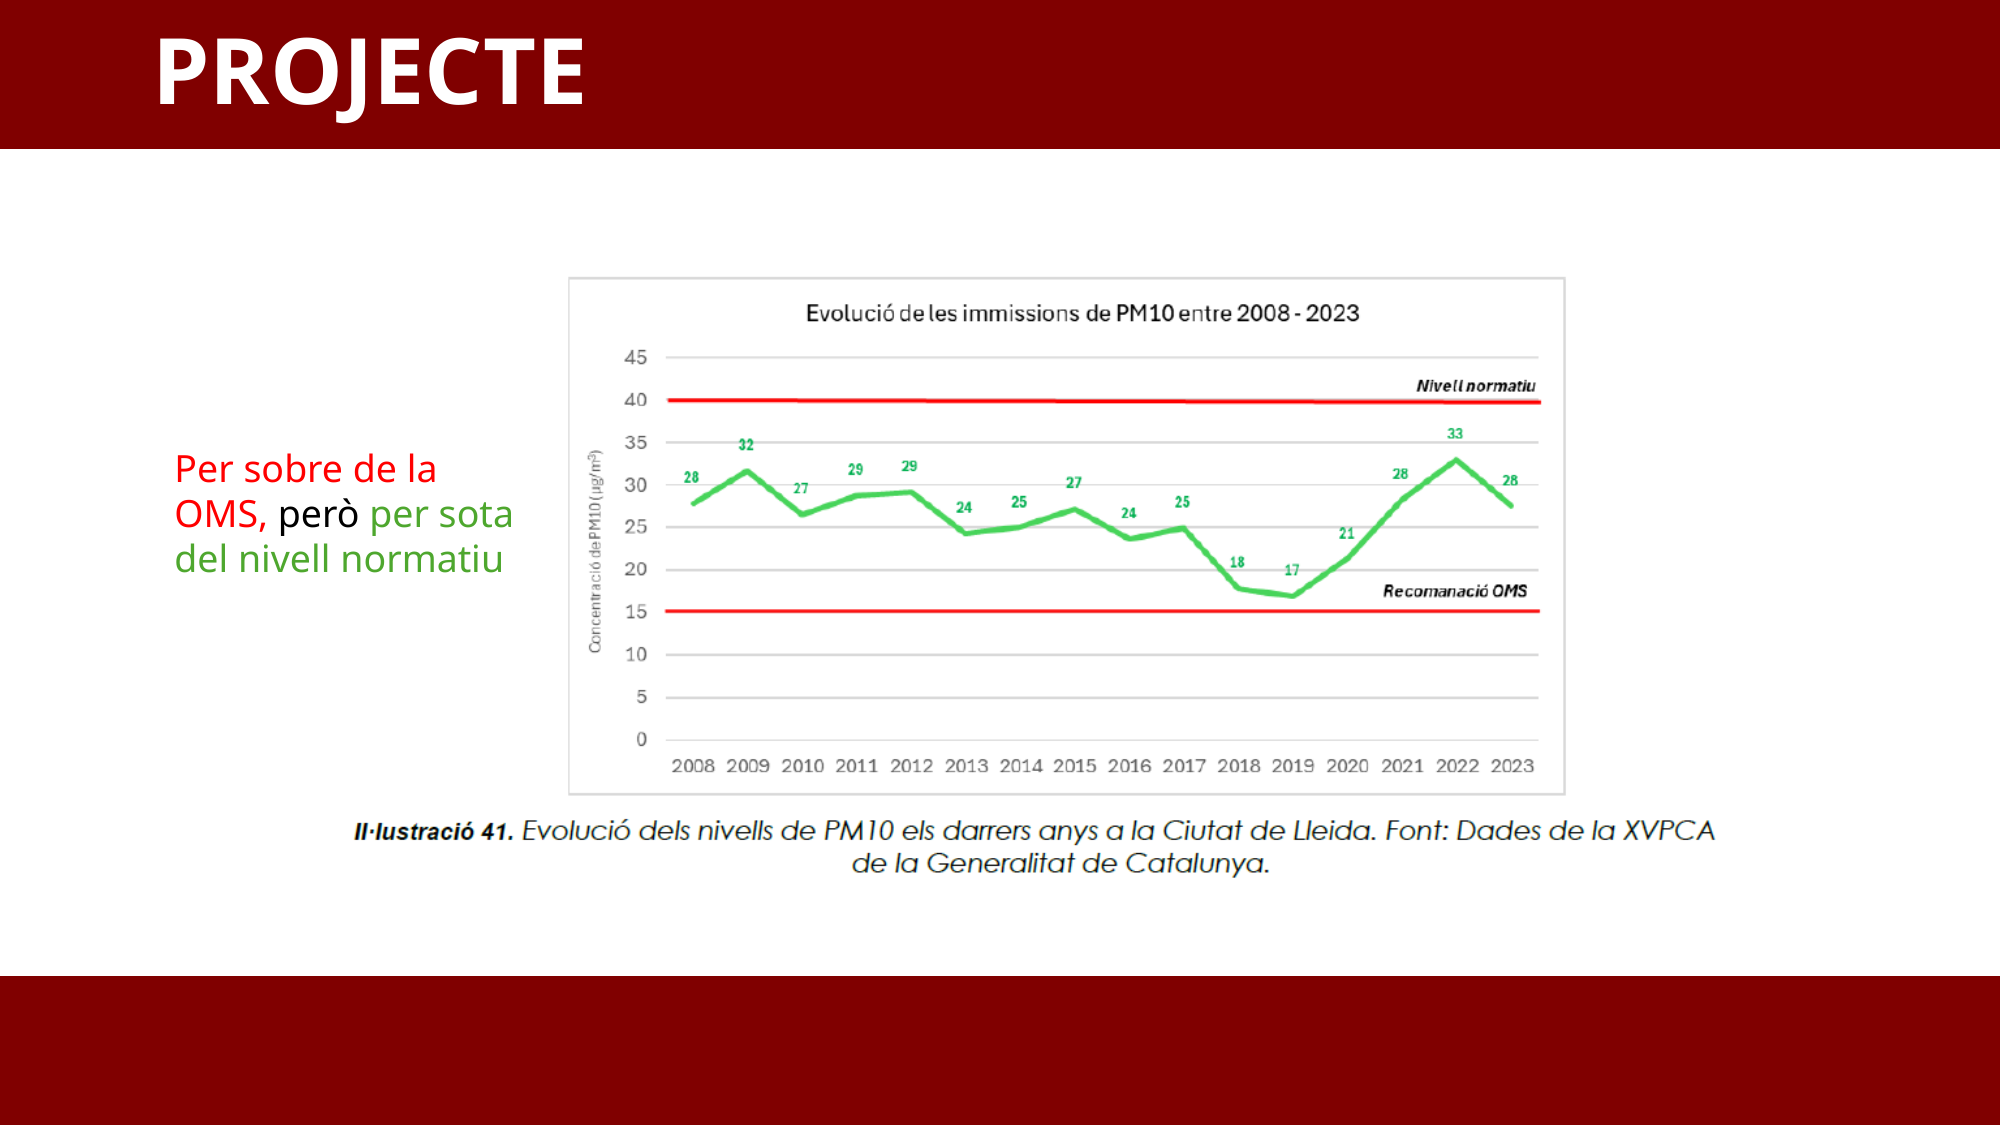

# PROJECTE
Per sobre de la OMS, però per sota del nivell normatiu